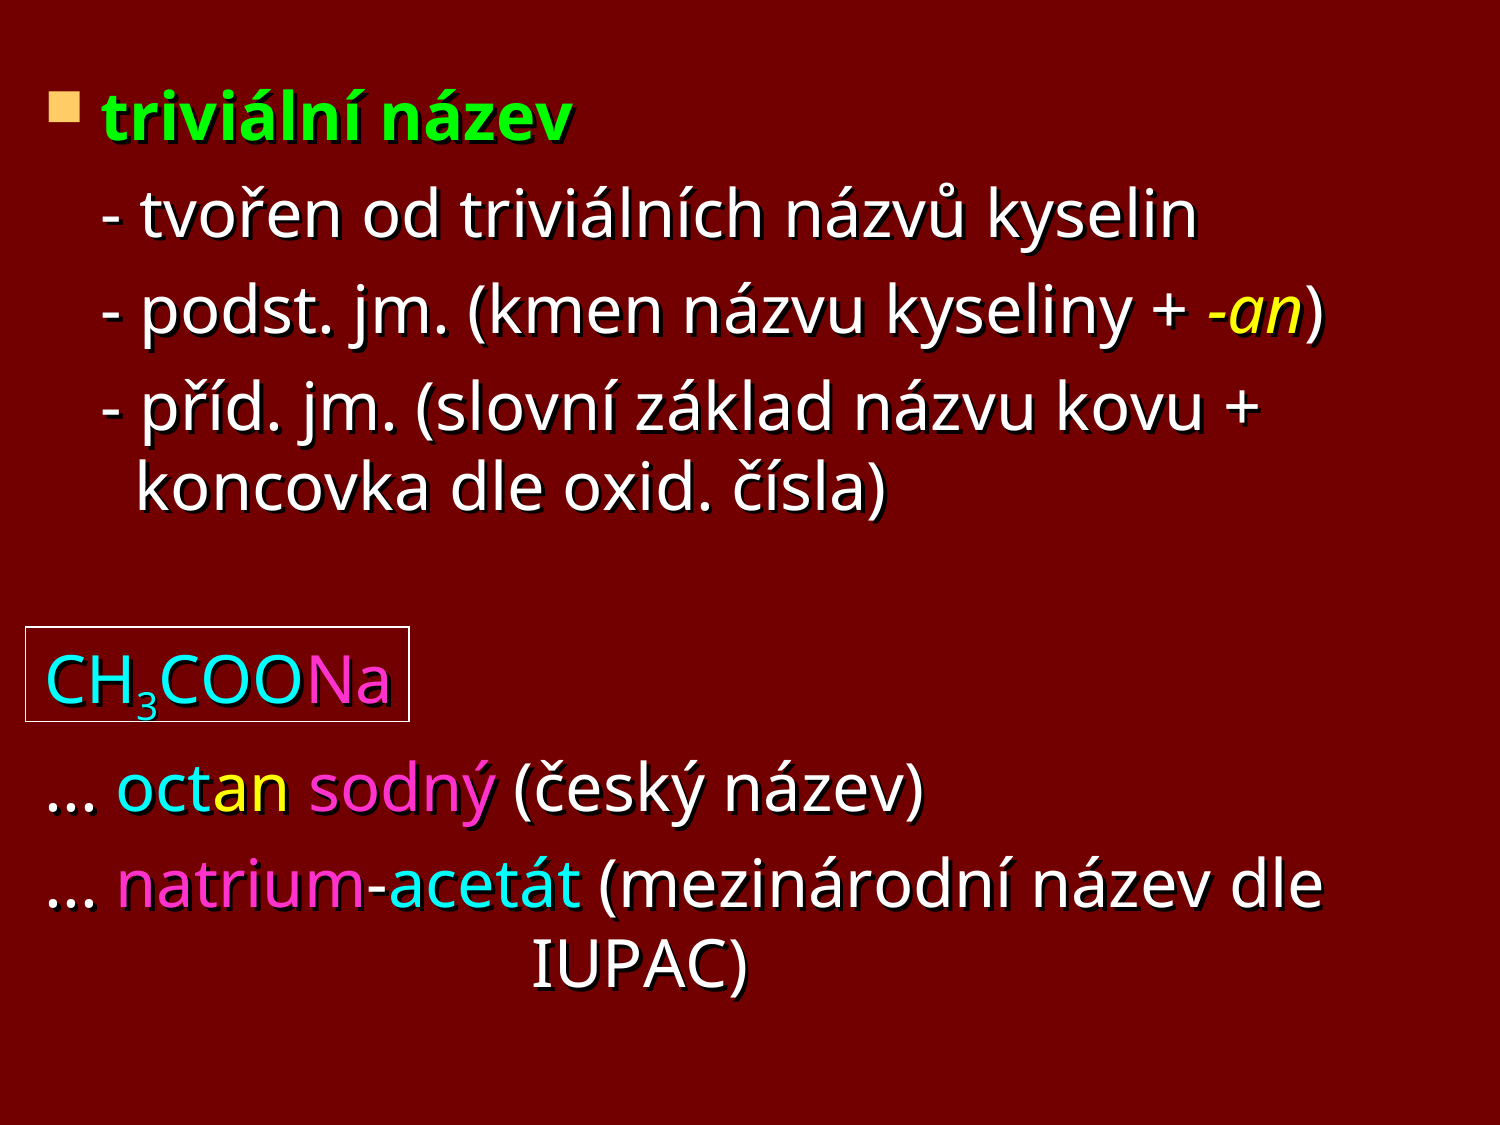

#
triviální název
	- tvořen od triviálních názvů kyselin
	- podst. jm. (kmen názvu kyseliny + -an)
	- příd. jm. (slovní základ názvu kovu +
 koncovka dle oxid. čísla)
CH3COONa
... octan sodný (český název)
... natrium-acetát (mezinárodní název dle
 IUPAC)